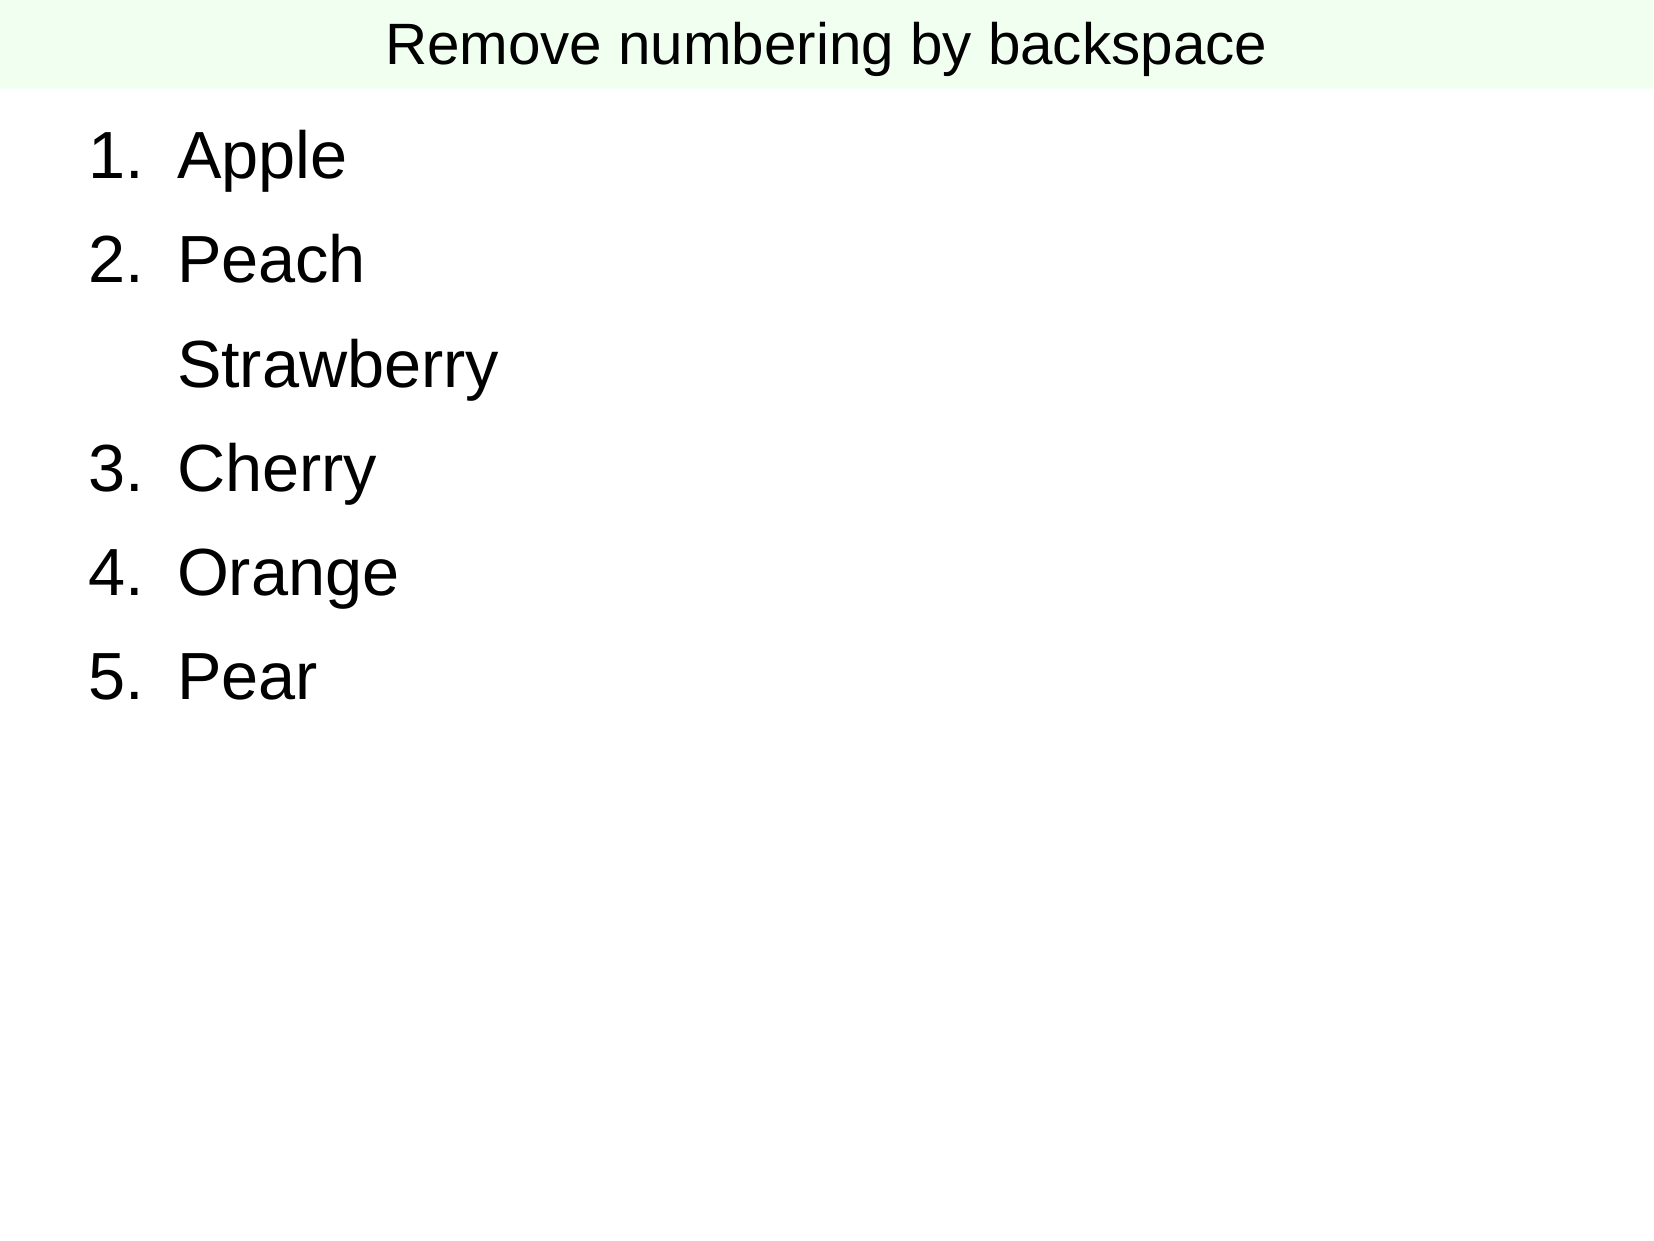

# Remove numbering by backspace
Apple
Peach
Strawberry
Cherry
Orange
Pear